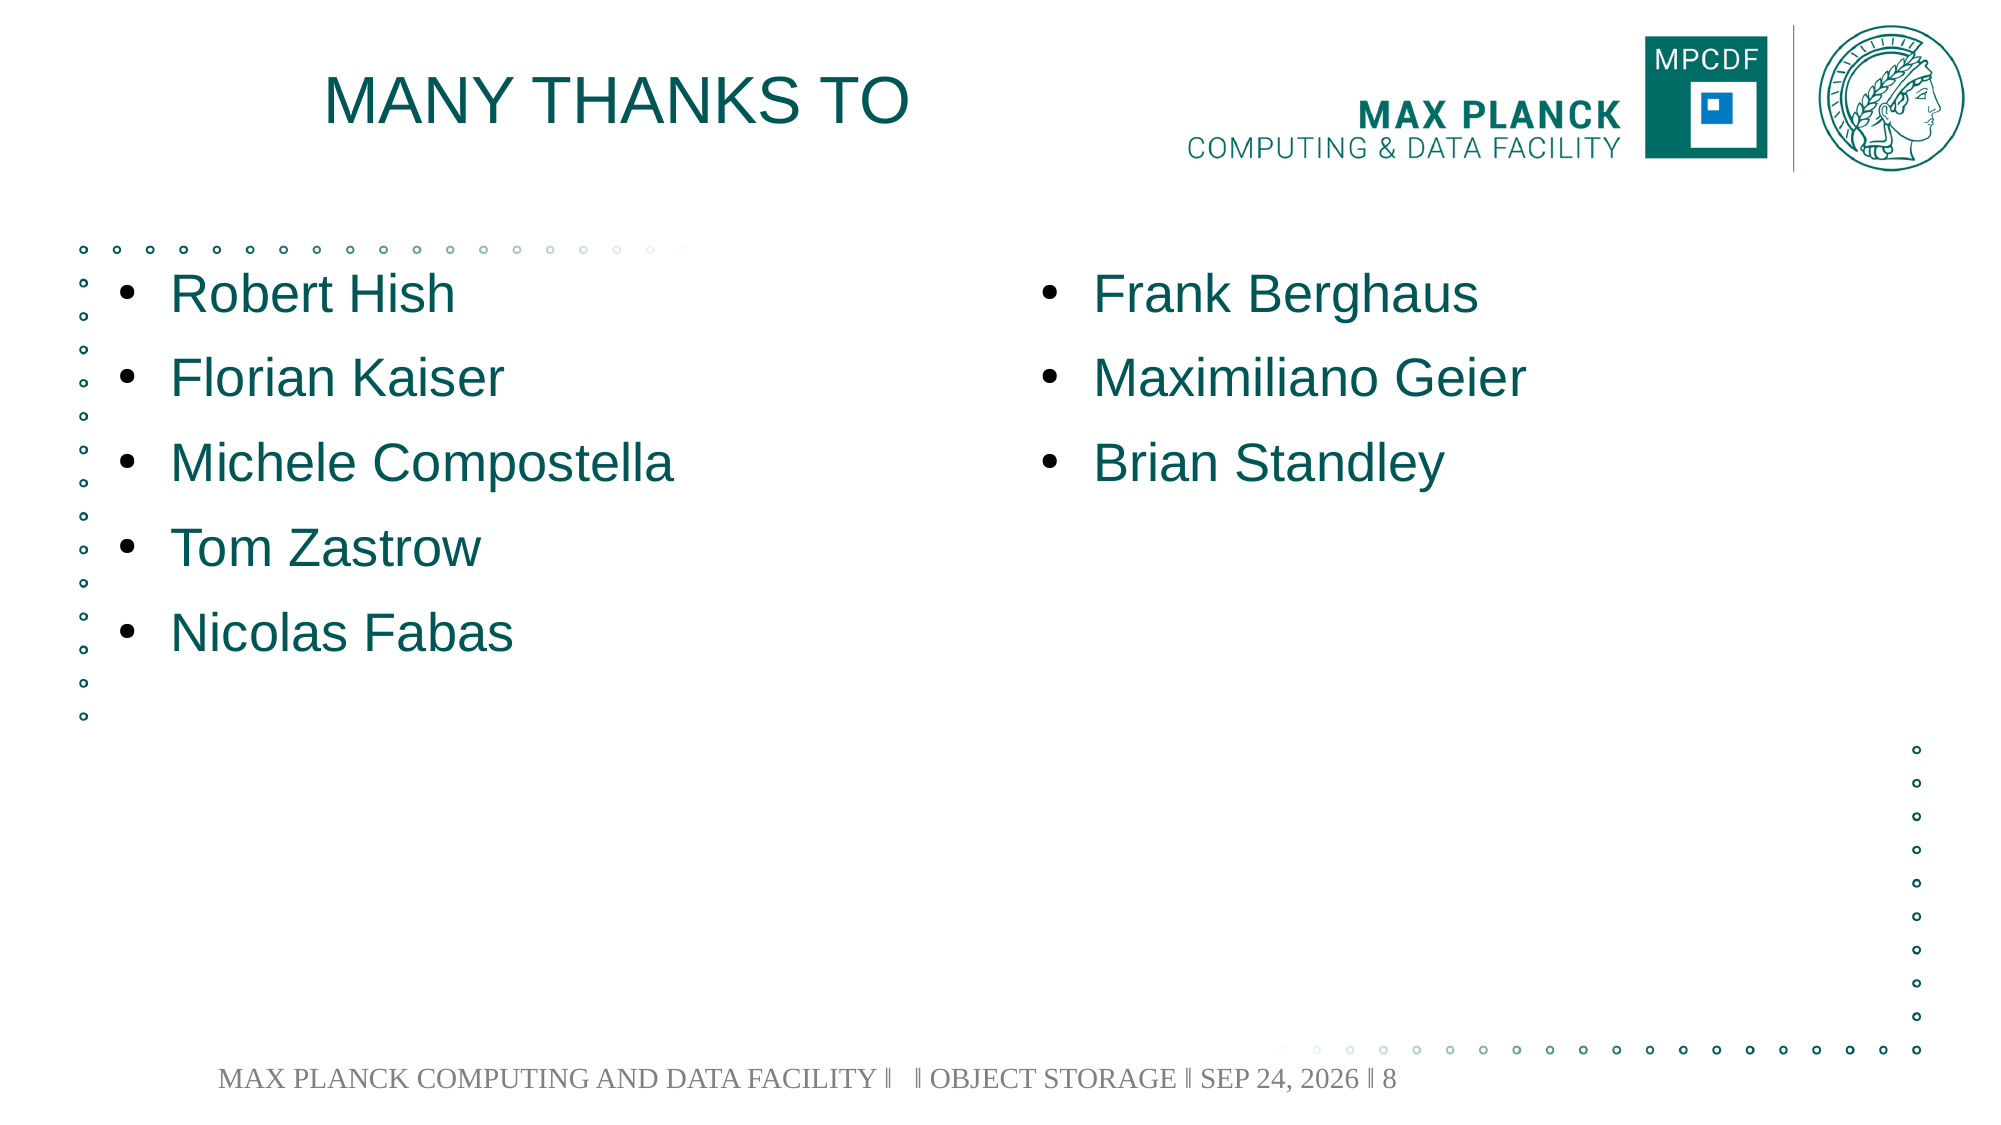

# Many thanks to
Robert Hish
Florian Kaiser
Michele Compostella
Tom Zastrow
Nicolas Fabas
Frank Berghaus
Maximiliano Geier
Brian Standley
Object Storage